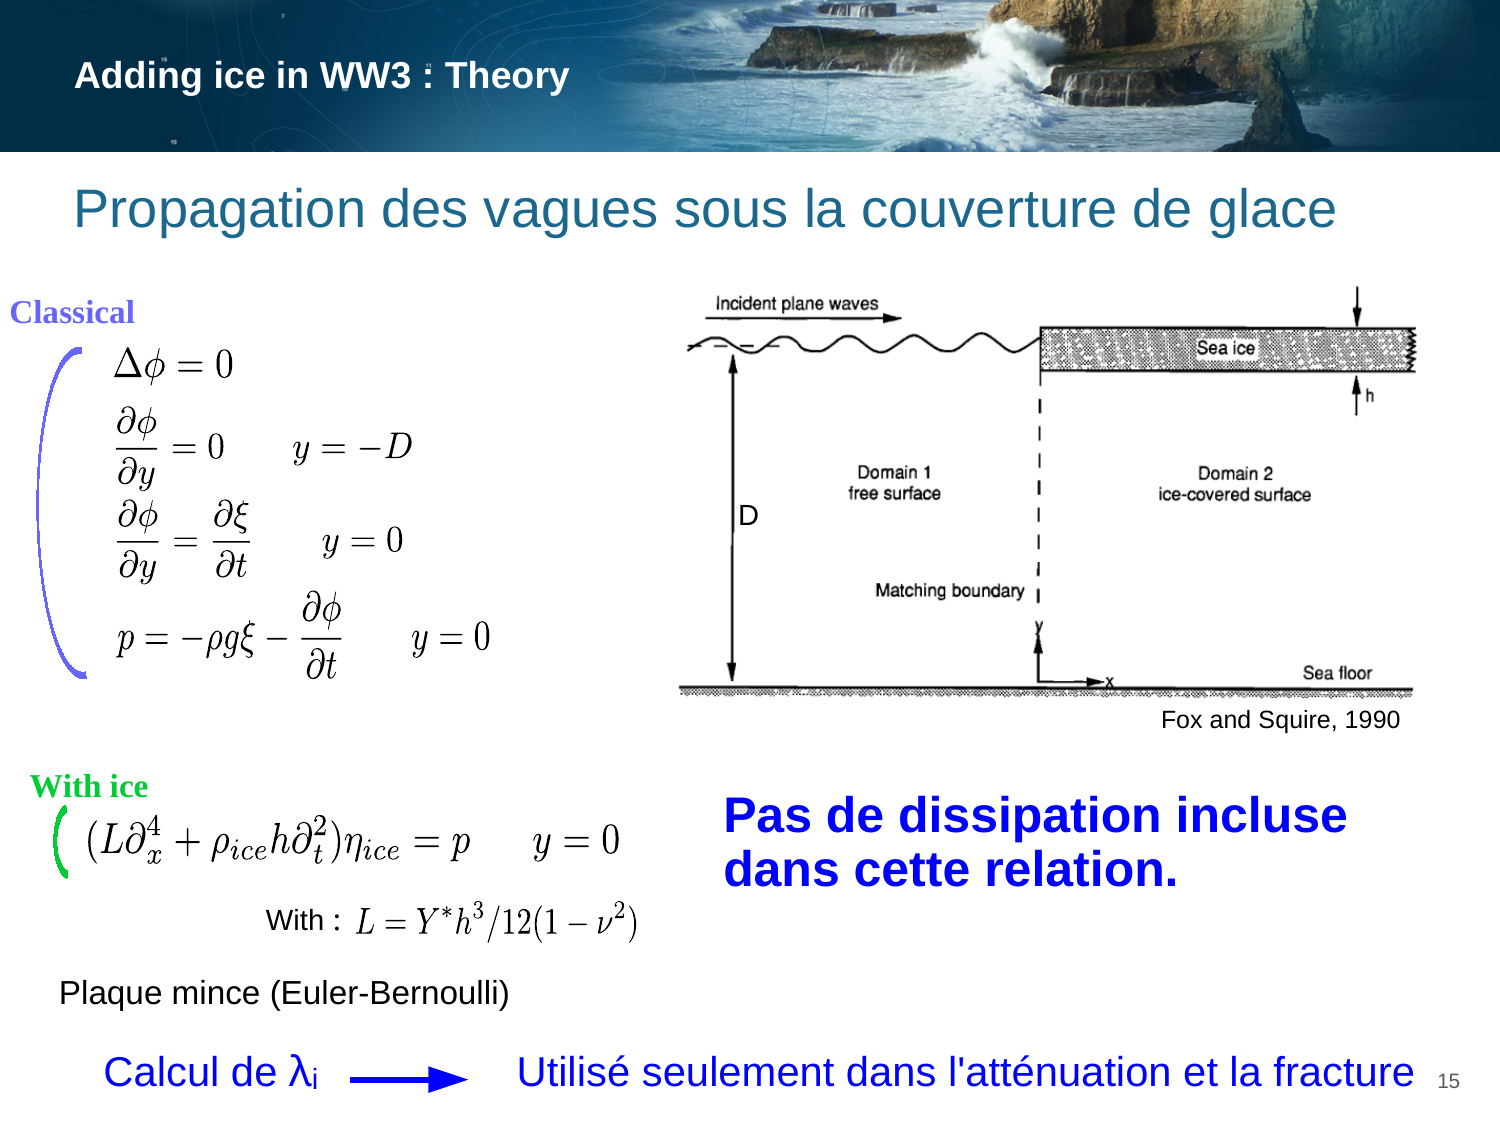

Adding ice in WW3 : Theory
# Propagation des vagues sous la couverture de glace
Classical
D
We set :
Fox and Squire, 1990
With ice
Pas de dissipation incluse dans cette relation.
With :
Plaque mince (Euler-Bernoulli)
15
Calcul de λi
Utilisé seulement dans l'atténuation et la fracture